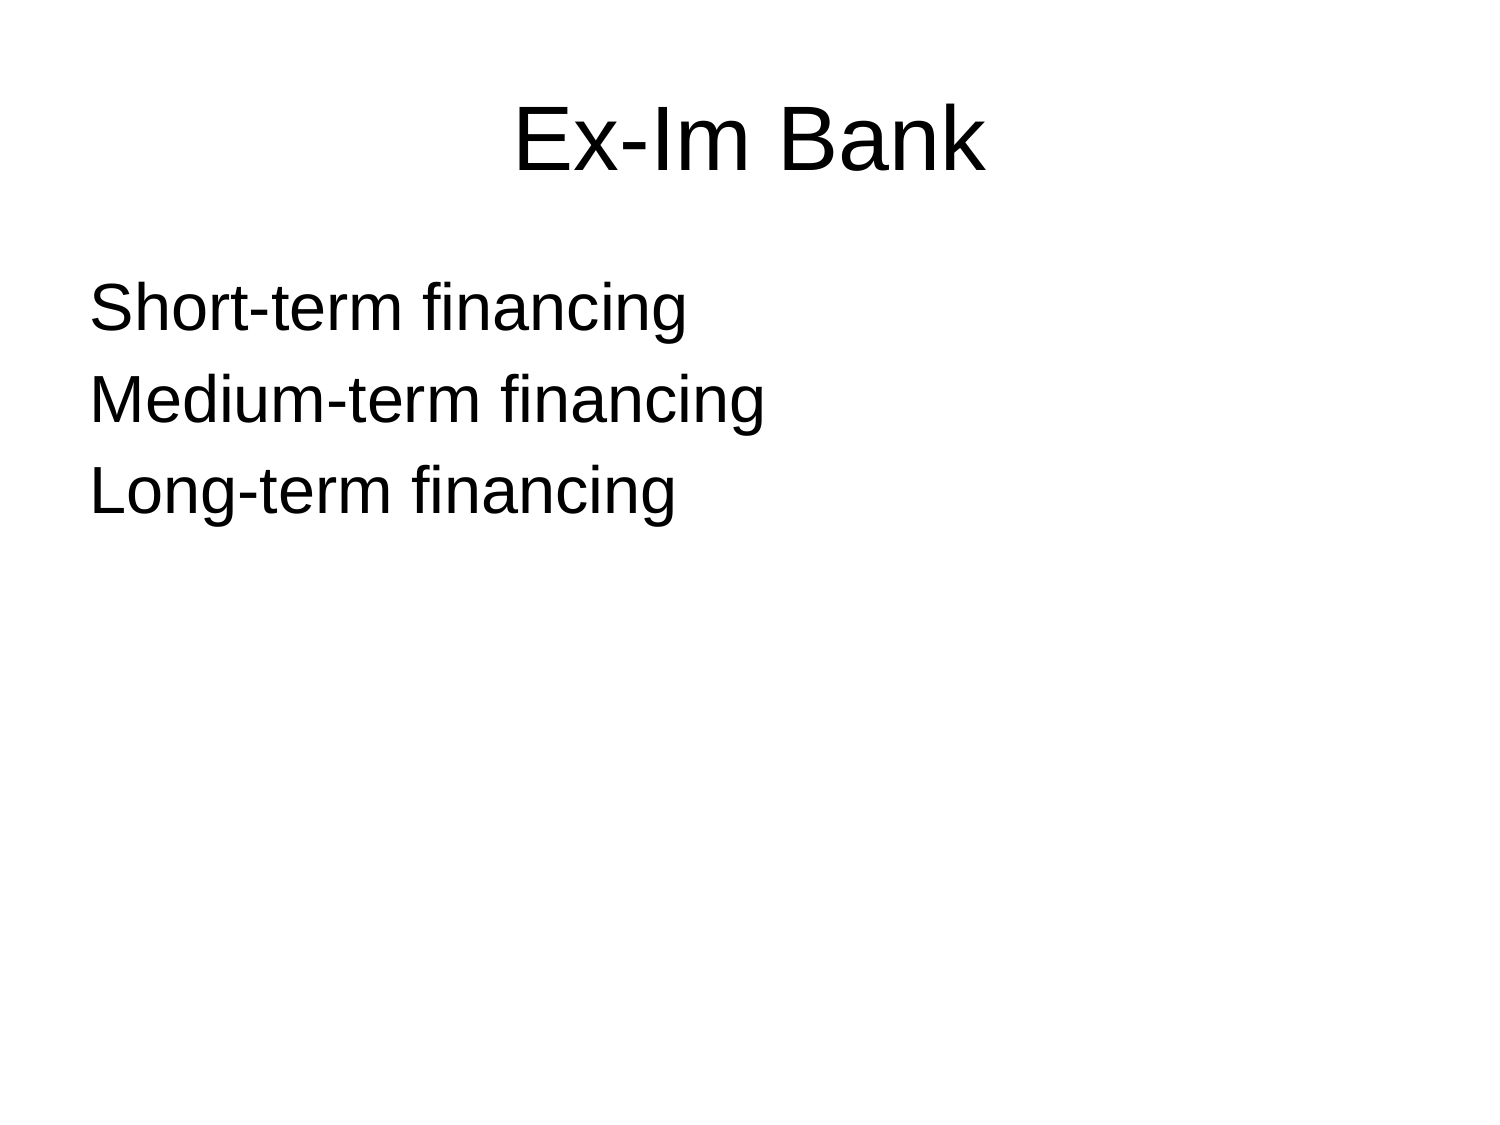

# Ex-Im Bank
Short-term financing
Medium-term financing
Long-term financing